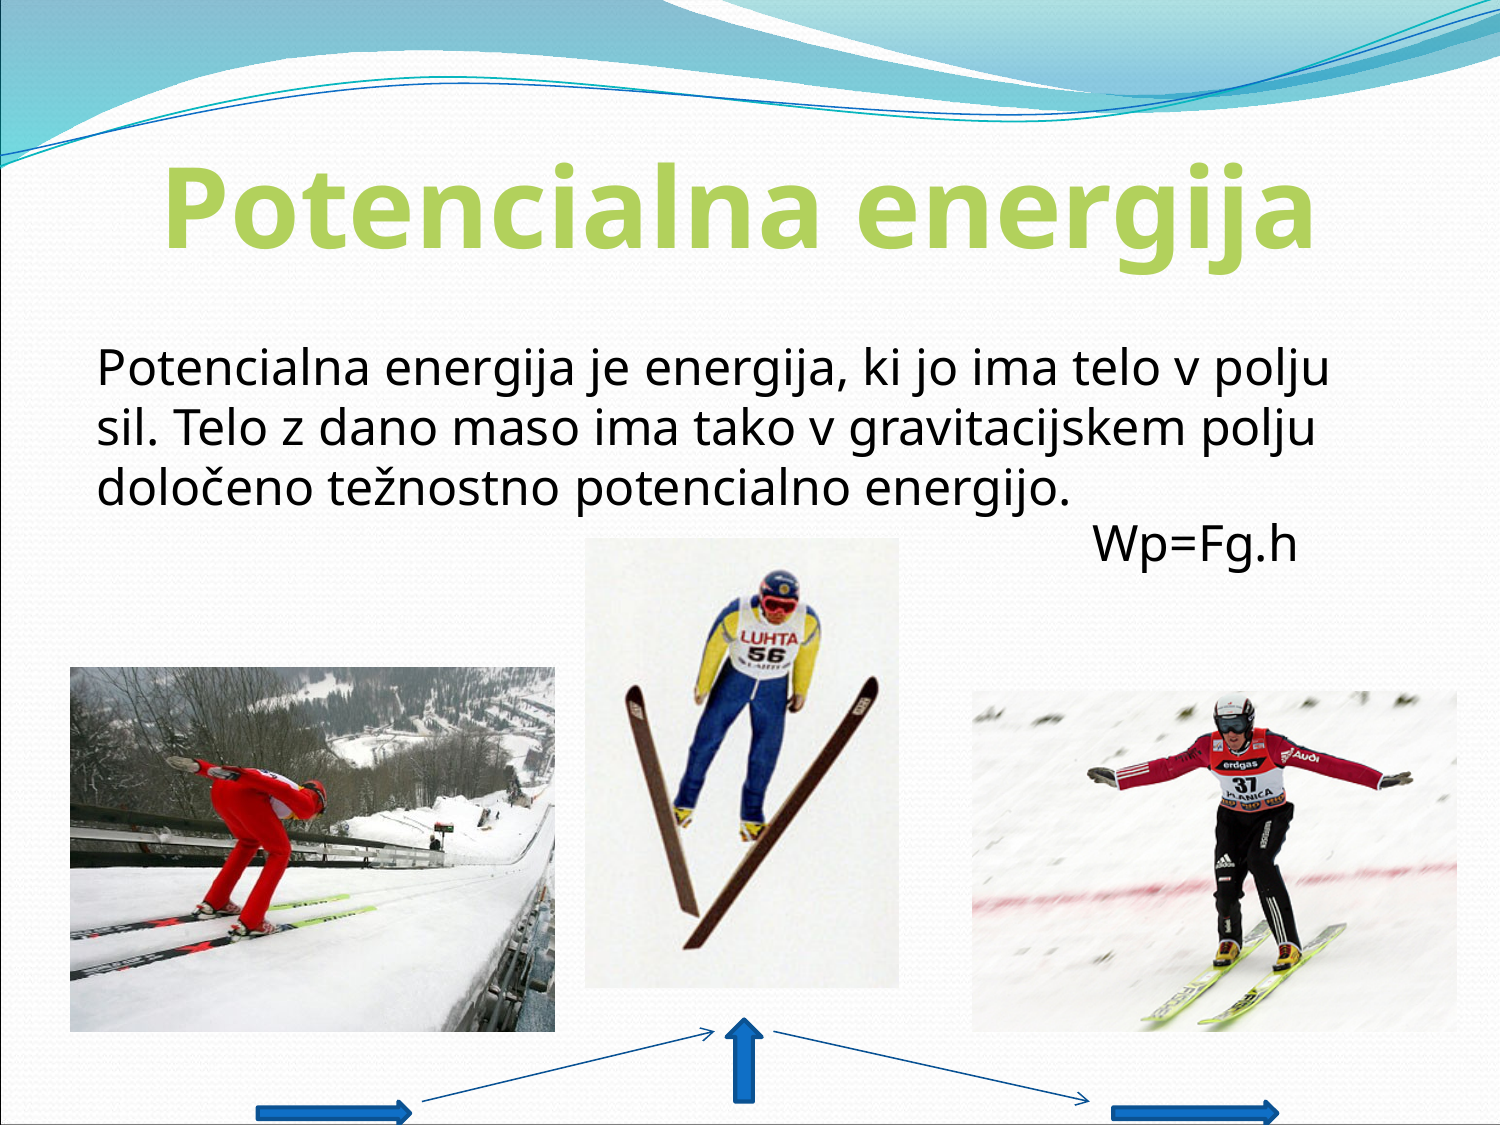

Potencialna energija
Potencialna energija je energija, ki jo ima telo v polju sil. Telo z dano maso ima tako v gravitacijskem polju določeno težnostno potencialno energijo.
Wp=Fg.h